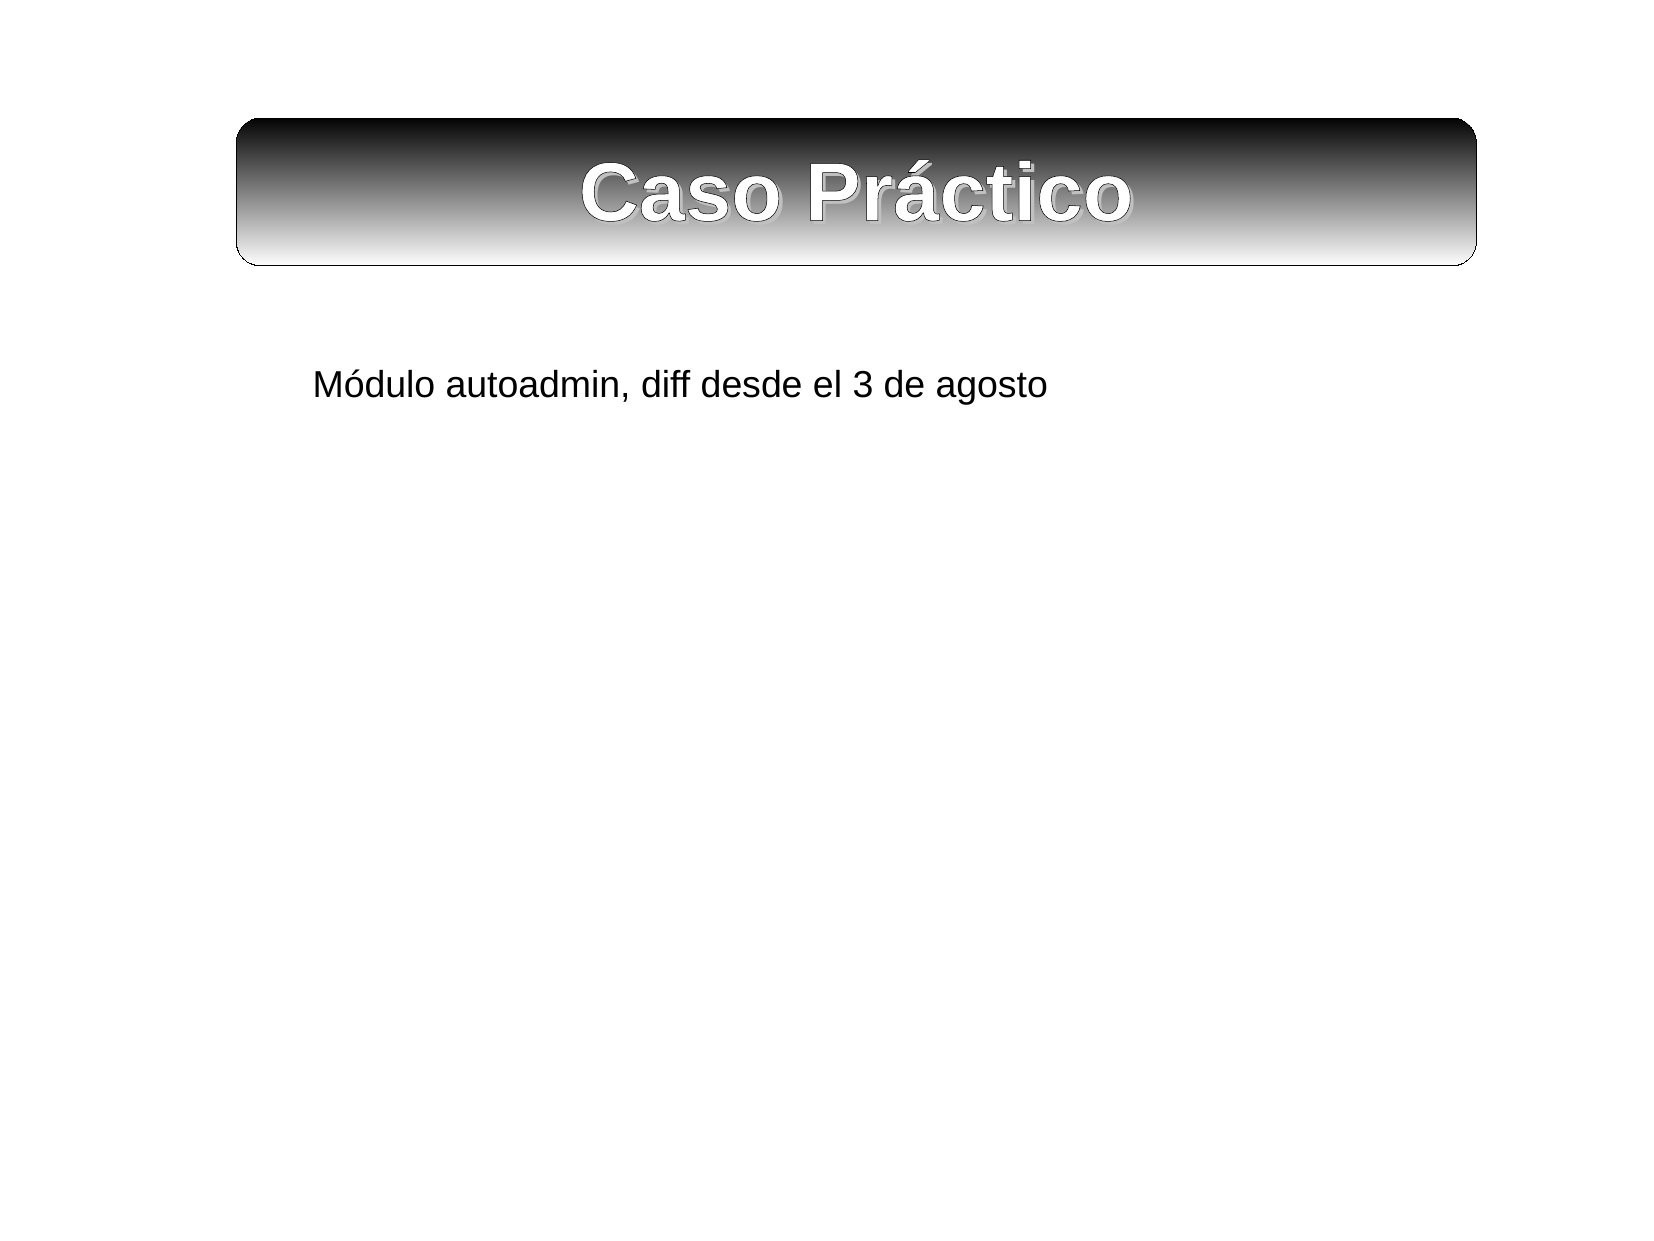

Caso Práctico
Módulo autoadmin, diff desde el 3 de agosto